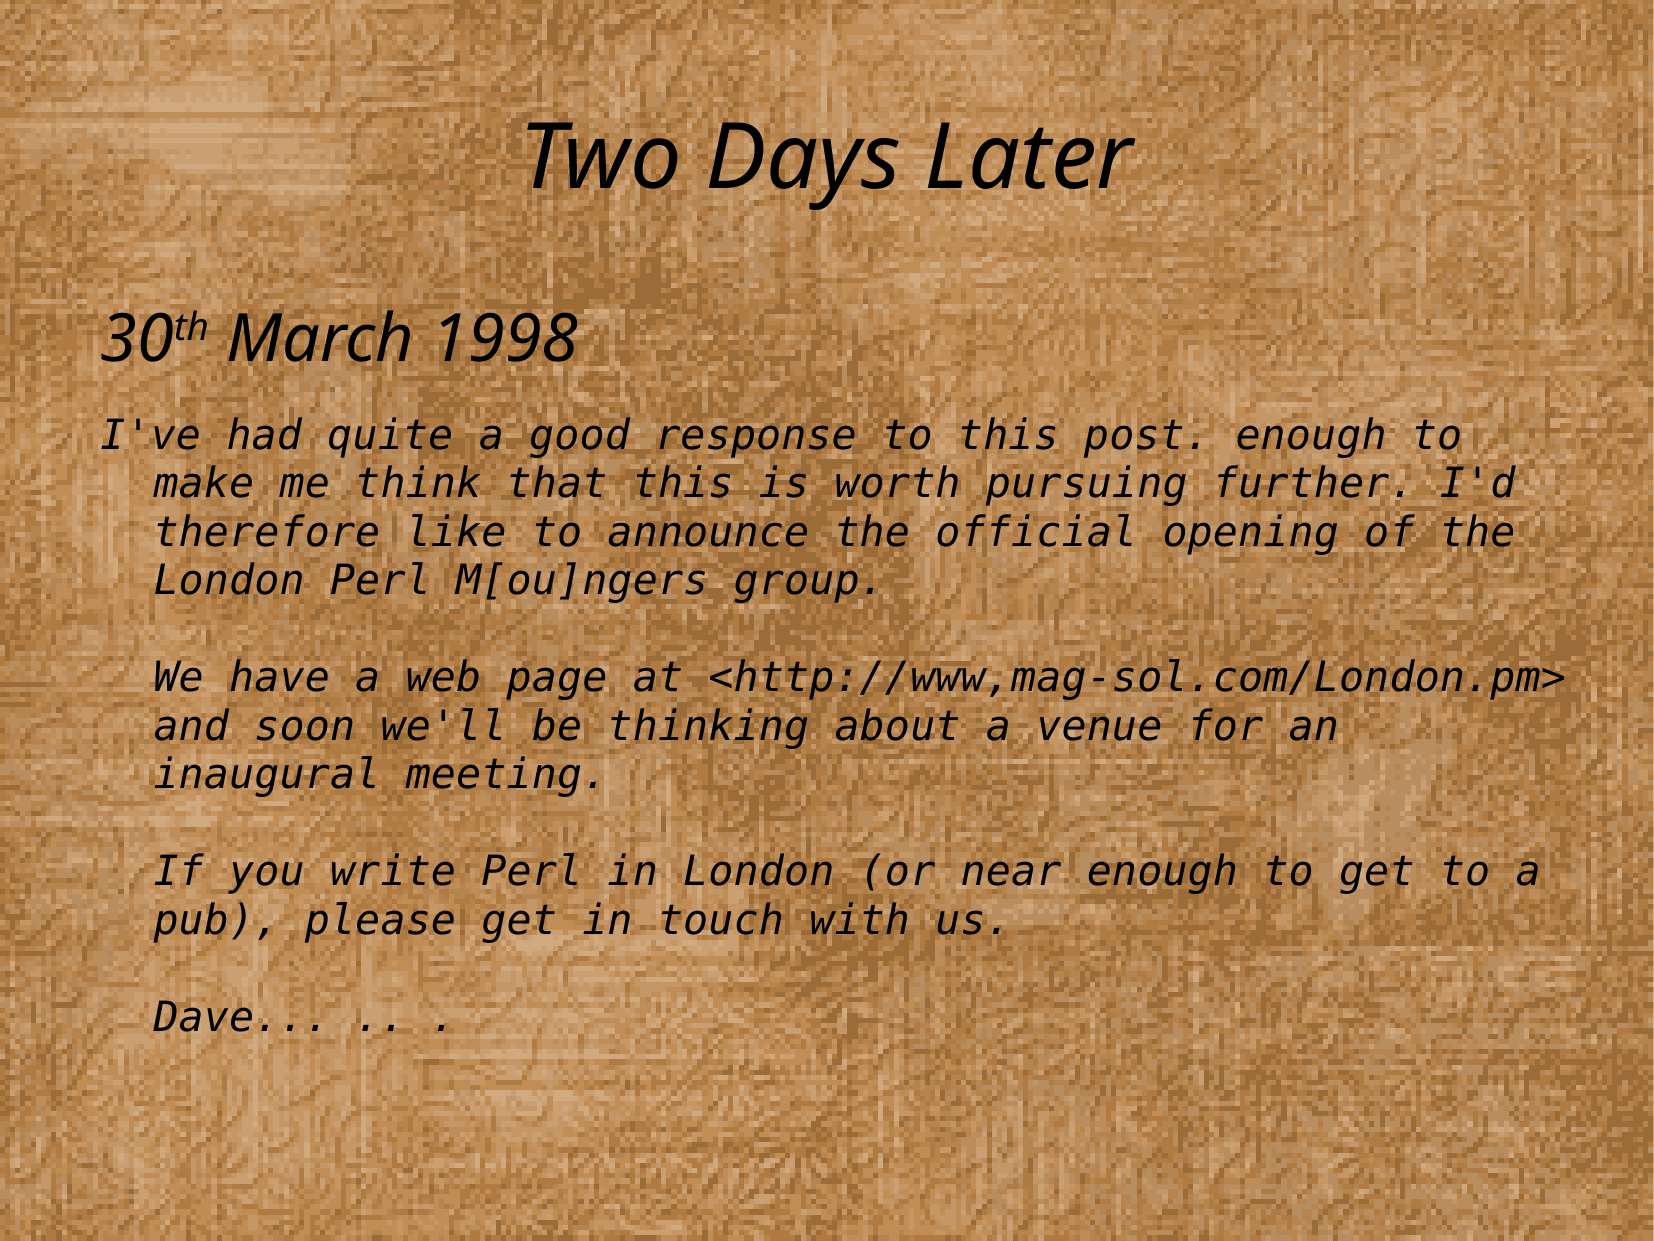

# Two Days Later
30th March 1998
I've had quite a good response to this post. enough to make me think that this is worth pursuing further. I'd therefore like to announce the official opening of the London Perl M[ou]ngers group.
We have a web page at <http://www,mag-sol.com/London.pm> and soon we'll be thinking about a venue for an inaugural meeting.
If you write Perl in London (or near enough to get to a pub), please get in touch with us.
Dave... .. .